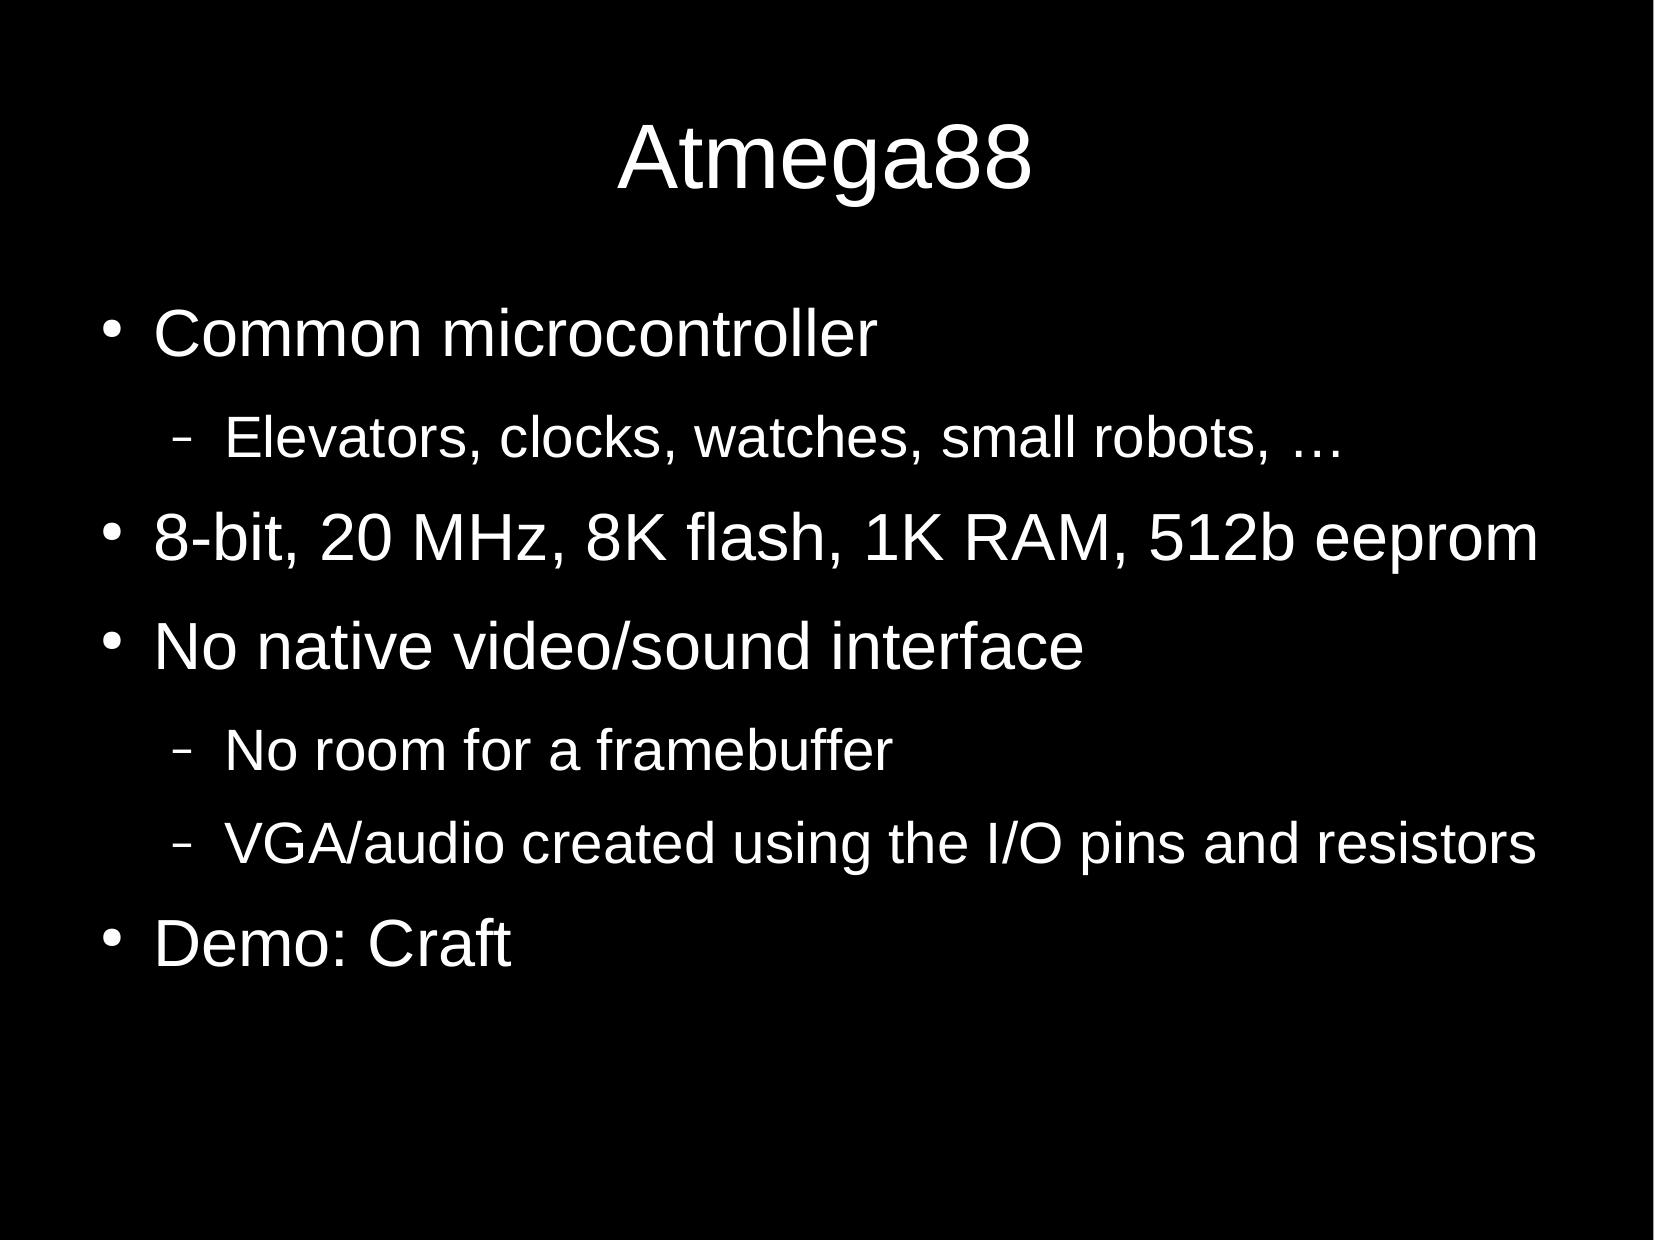

# Atmega88
Common microcontroller
Elevators, clocks, watches, small robots, …
8-bit, 20 MHz, 8K flash, 1K RAM, 512b eeprom
No native video/sound interface
No room for a framebuffer
VGA/audio created using the I/O pins and resistors
Demo: Craft